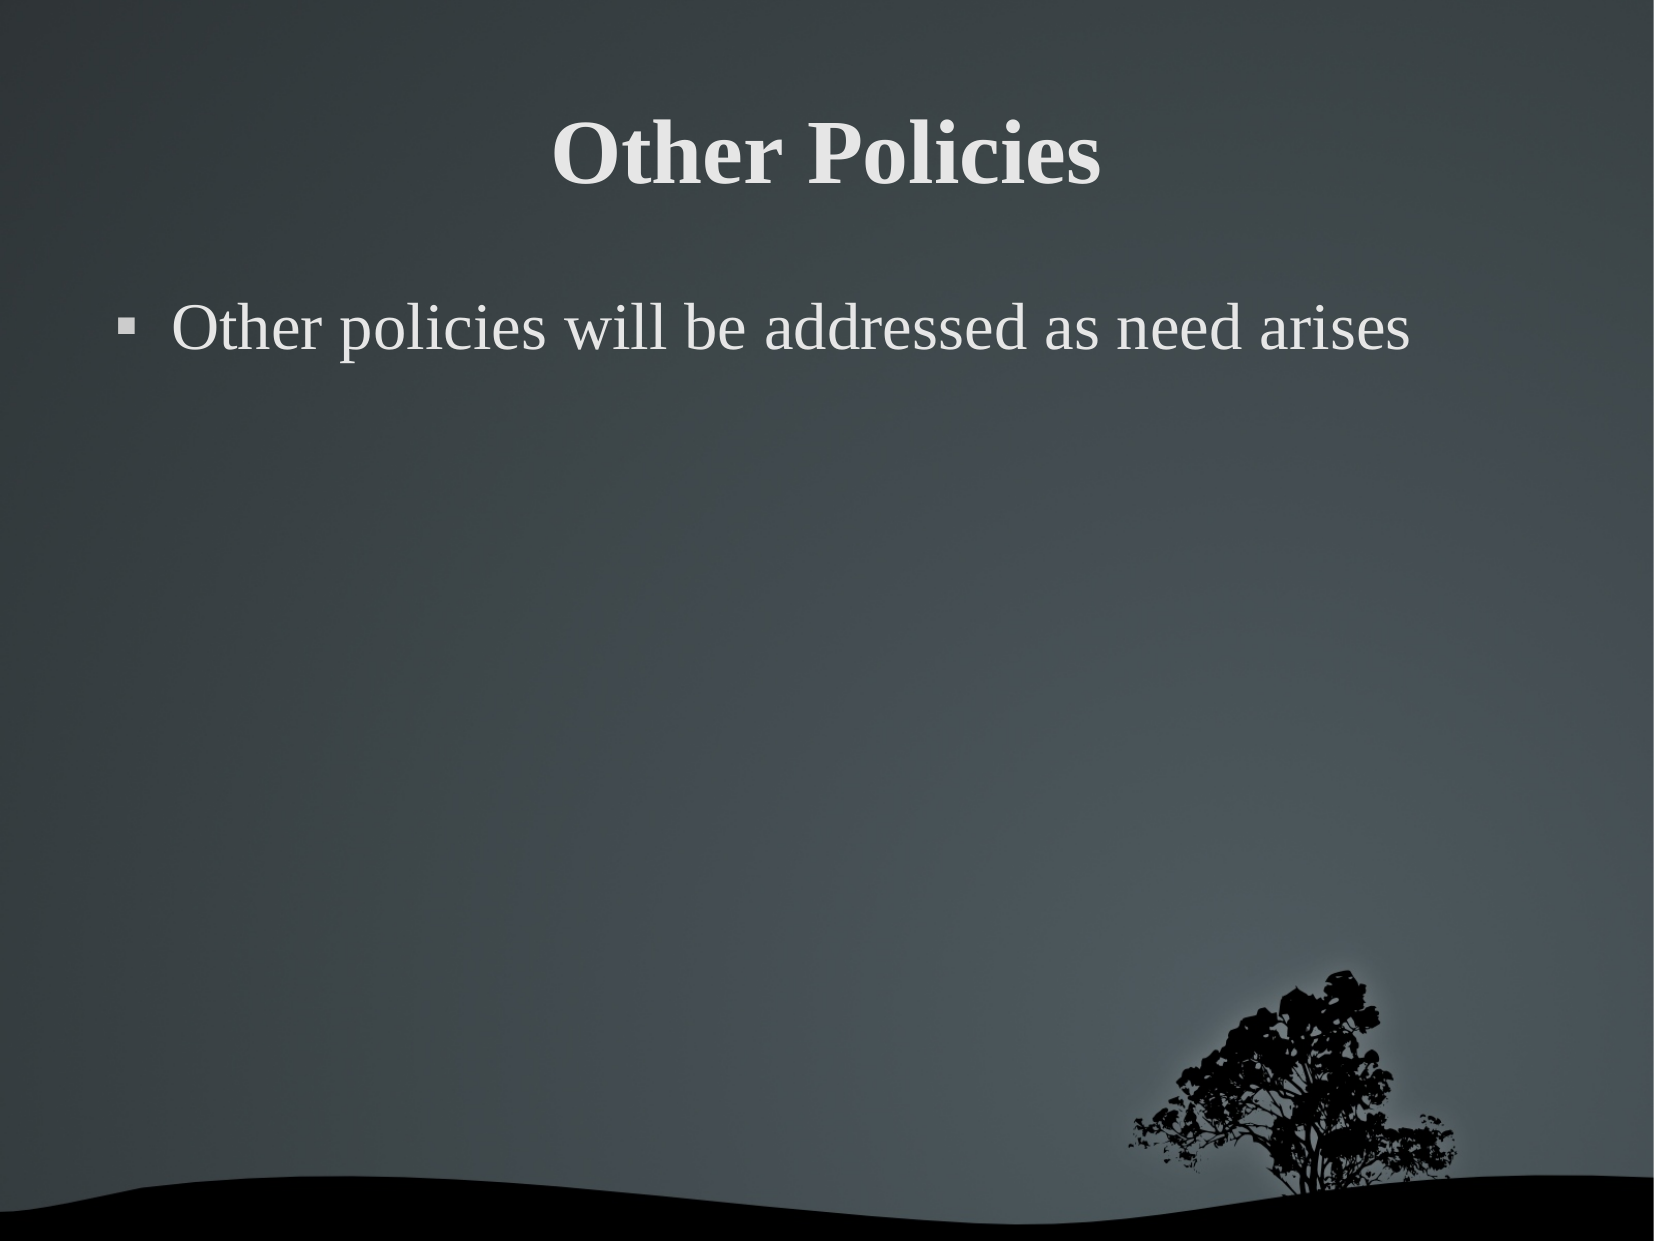

# Other Policies
Other policies will be addressed as need arises